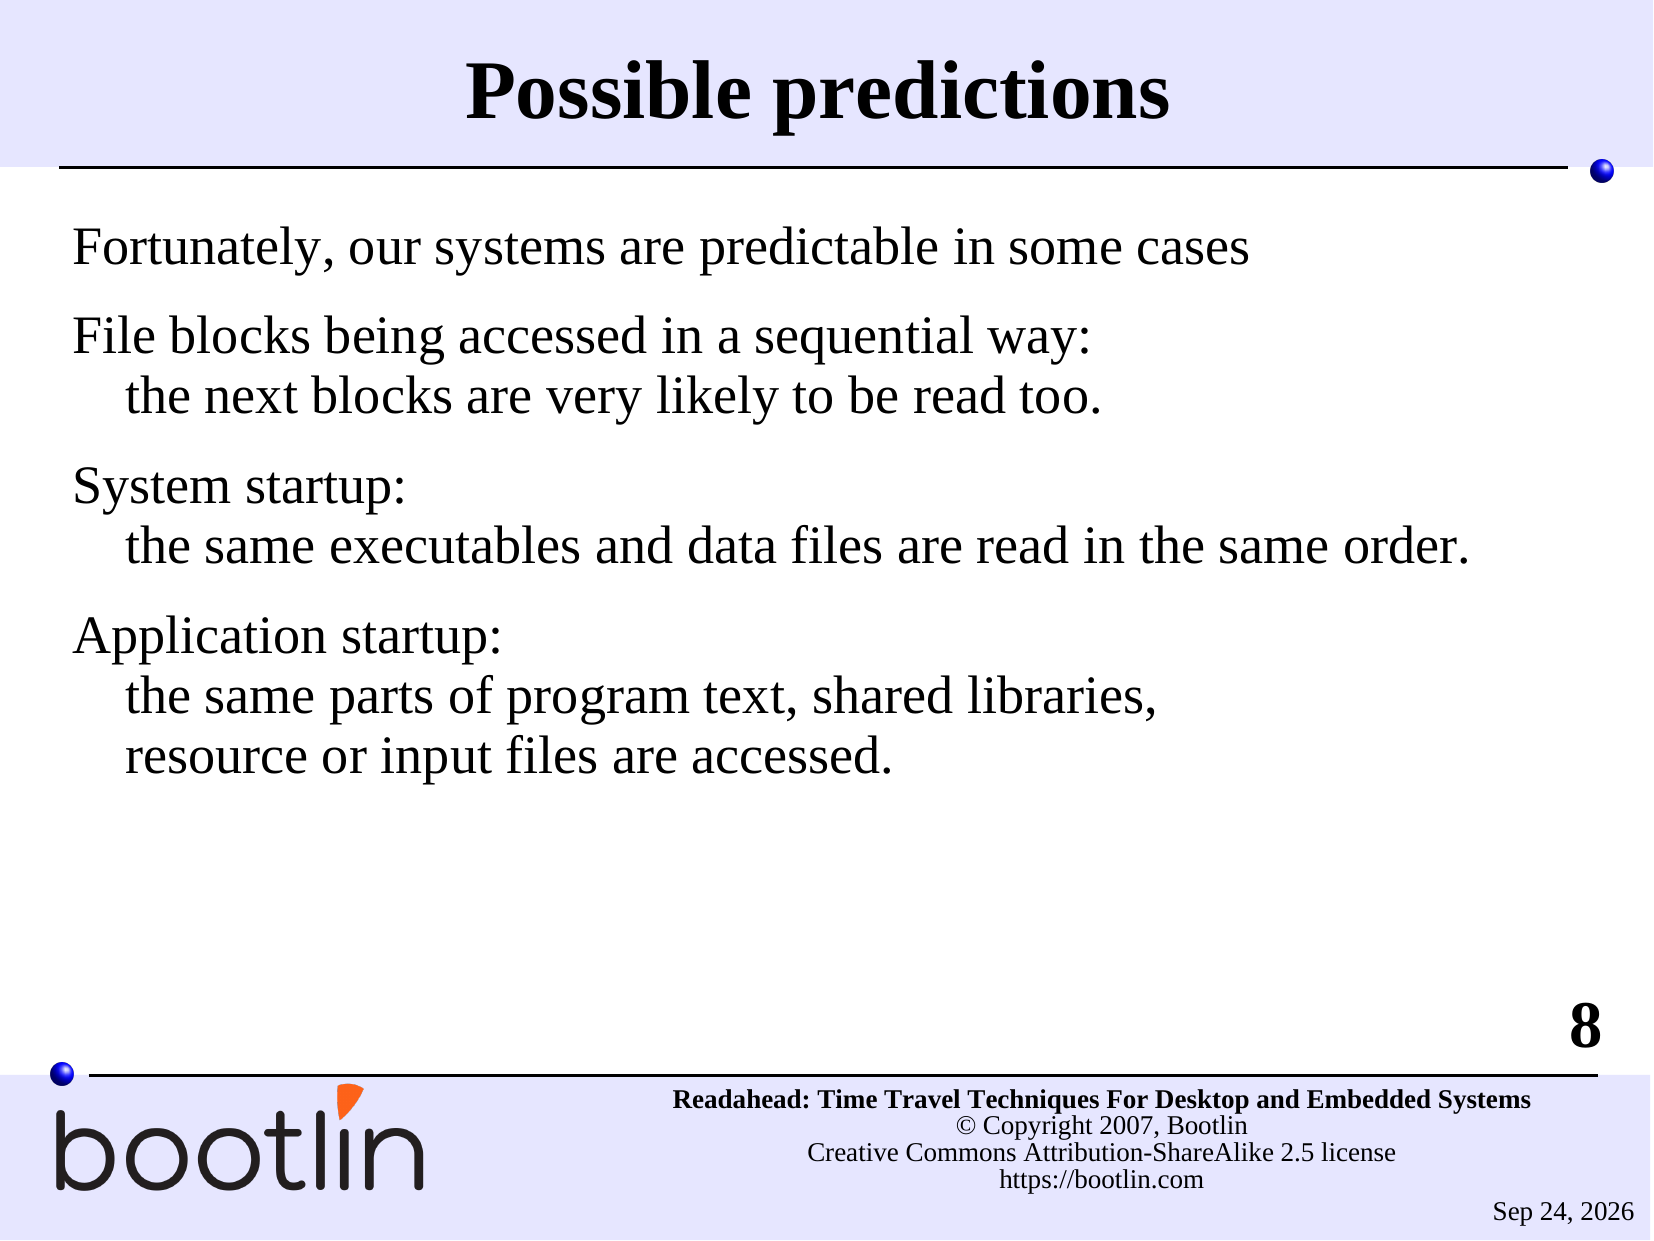

# Possible predictions
Fortunately, our systems are predictable in some cases
File blocks being accessed in a sequential way:
the next blocks are very likely to be read too.
System startup:
the same executables and data files are read in the same order.
Application startup:
the same parts of program text, shared libraries,
resource or input files are accessed.